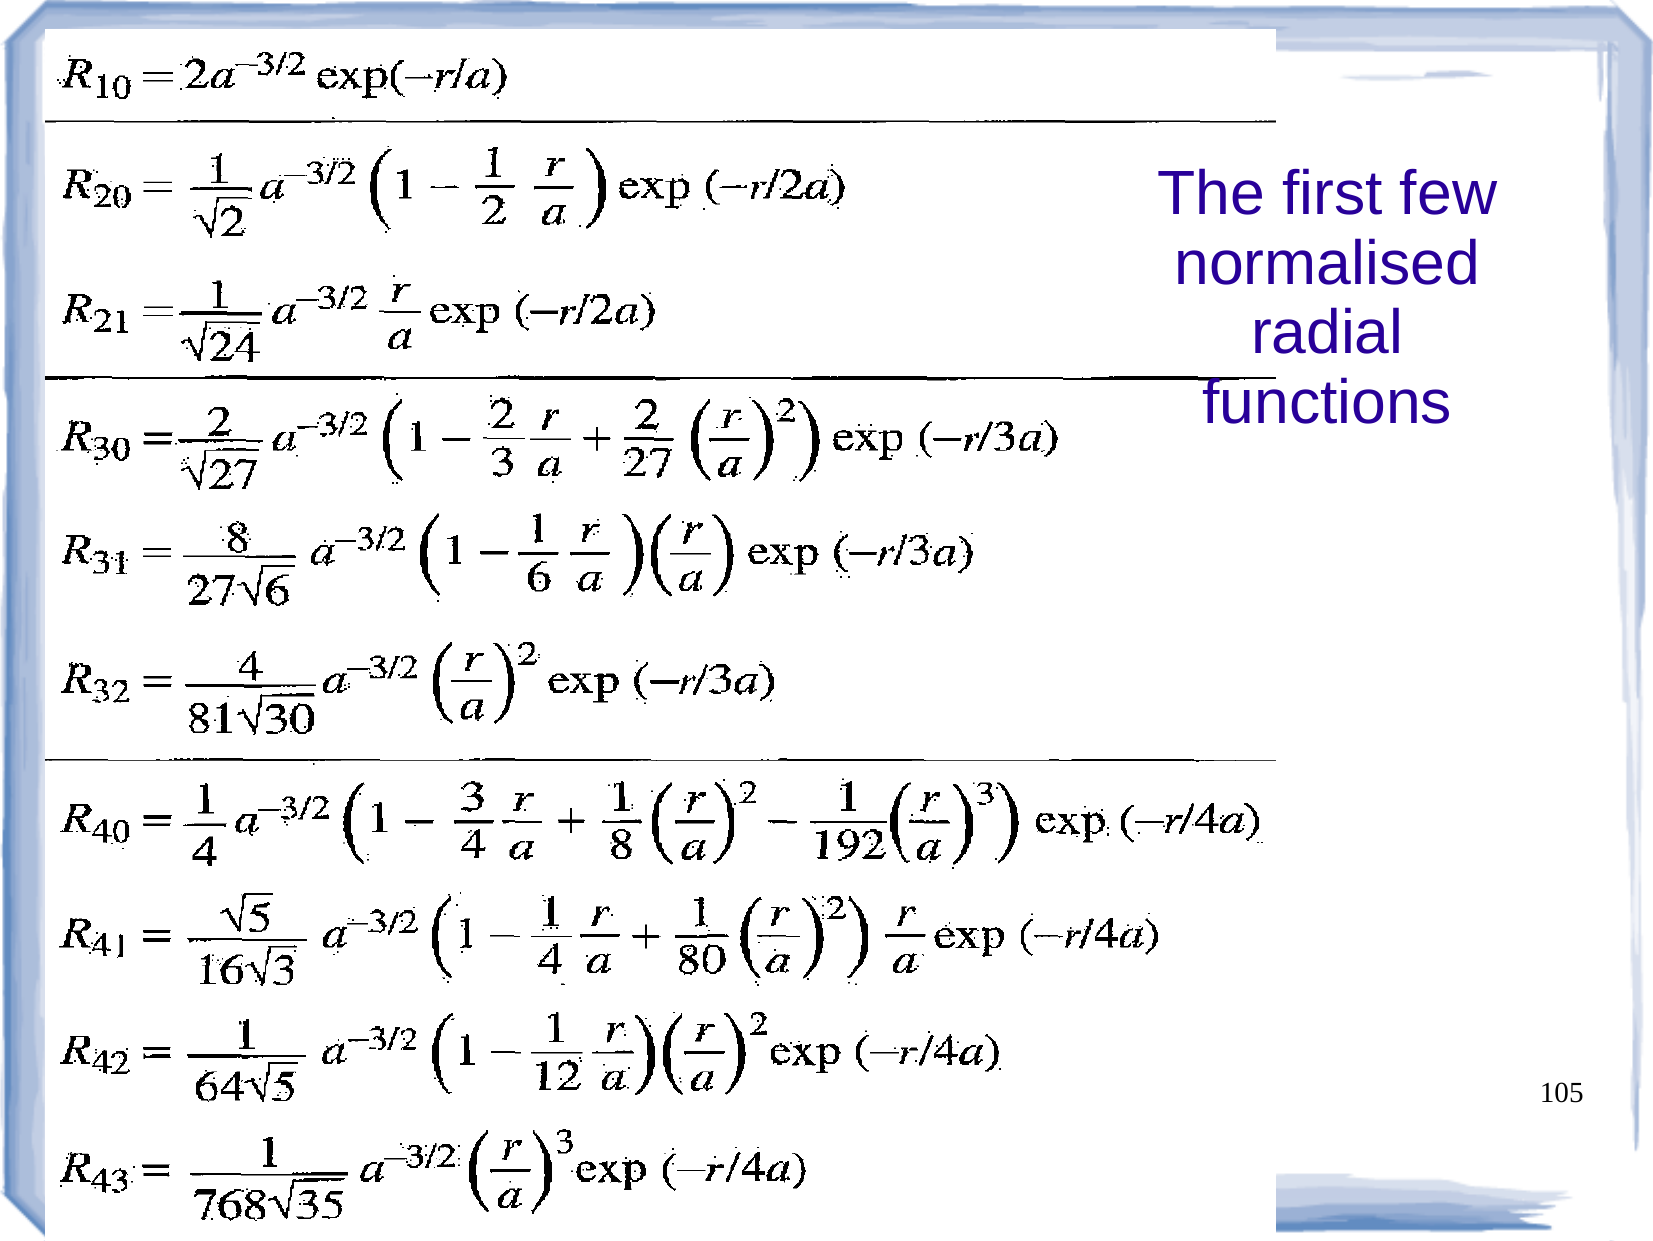

# The first few normalised radial functions
105